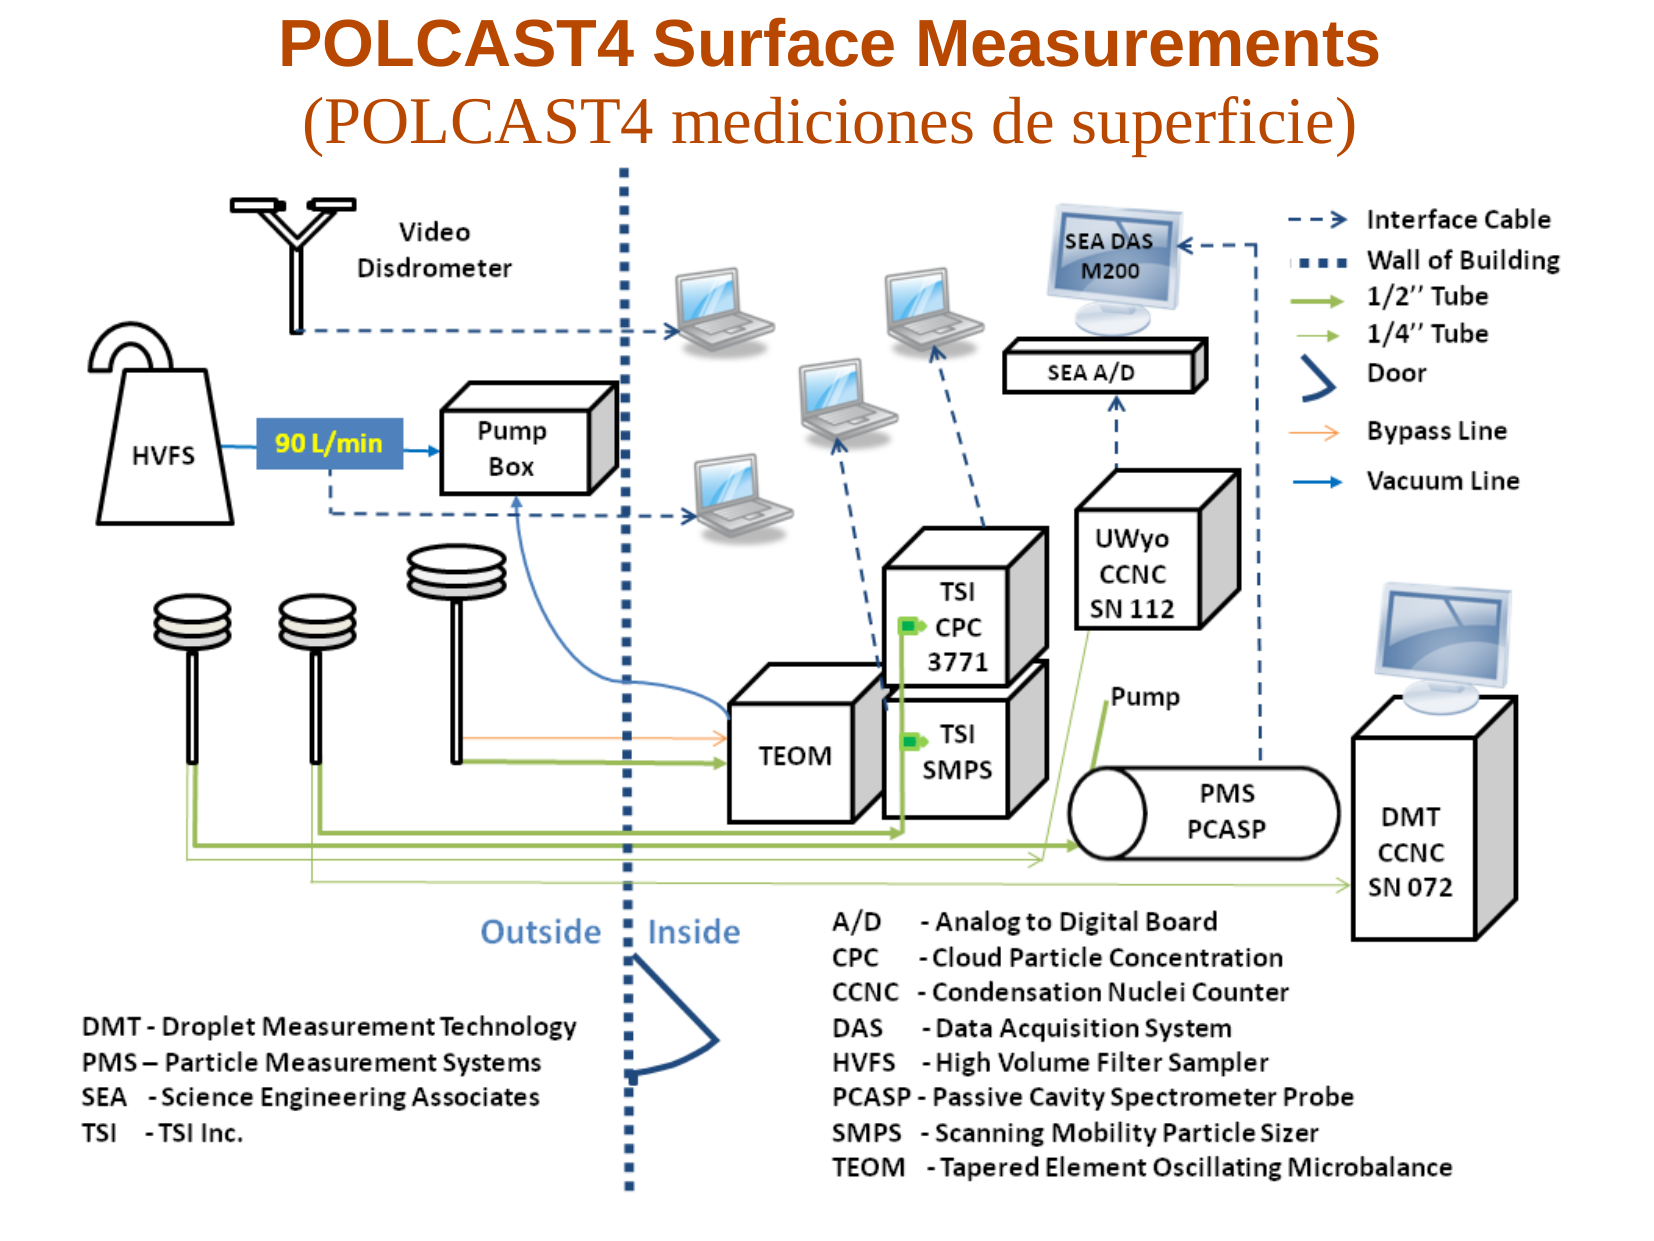

POLCAST4 Surface Measurements
(POLCAST4 mediciones de superficie)